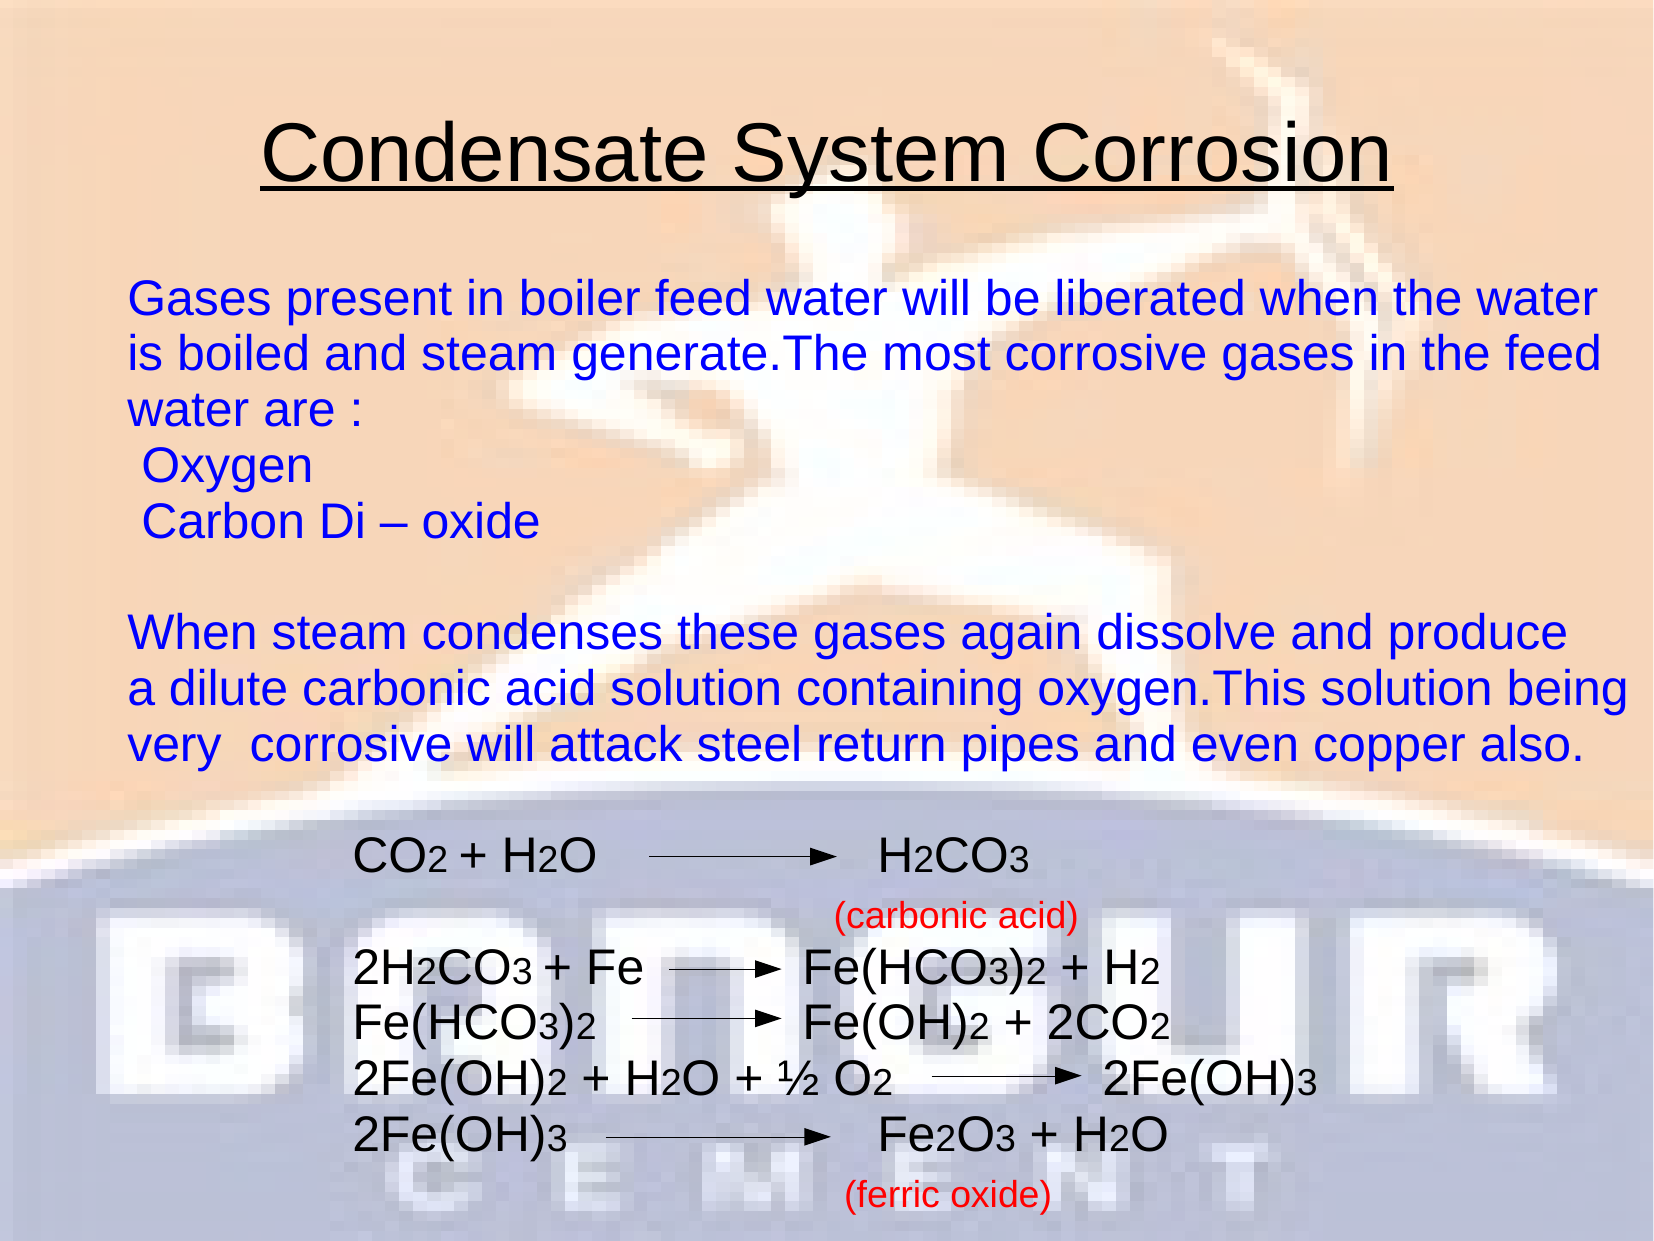

# Condensate System Corrosion
Gases present in boiler feed water will be liberated when the water
is boiled and steam generate.The most corrosive gases in the feed
water are :
 Oxygen
 Carbon Di – oxide
When steam condenses these gases again dissolve and produce
a dilute carbonic acid solution containing oxygen.This solution being
very corrosive will attack steel return pipes and even copper also.
			CO2 + H2O				H2CO3
									 (carbonic acid)
			2H2CO3 + Fe			Fe(HCO3)2 + H2
			Fe(HCO3)2 			Fe(OH)2 + 2CO2
			2Fe(OH)2 + H2O + ½ O2			2Fe(OH)3
			2Fe(OH)3					Fe2O3 + H2O
									 (ferric oxide)